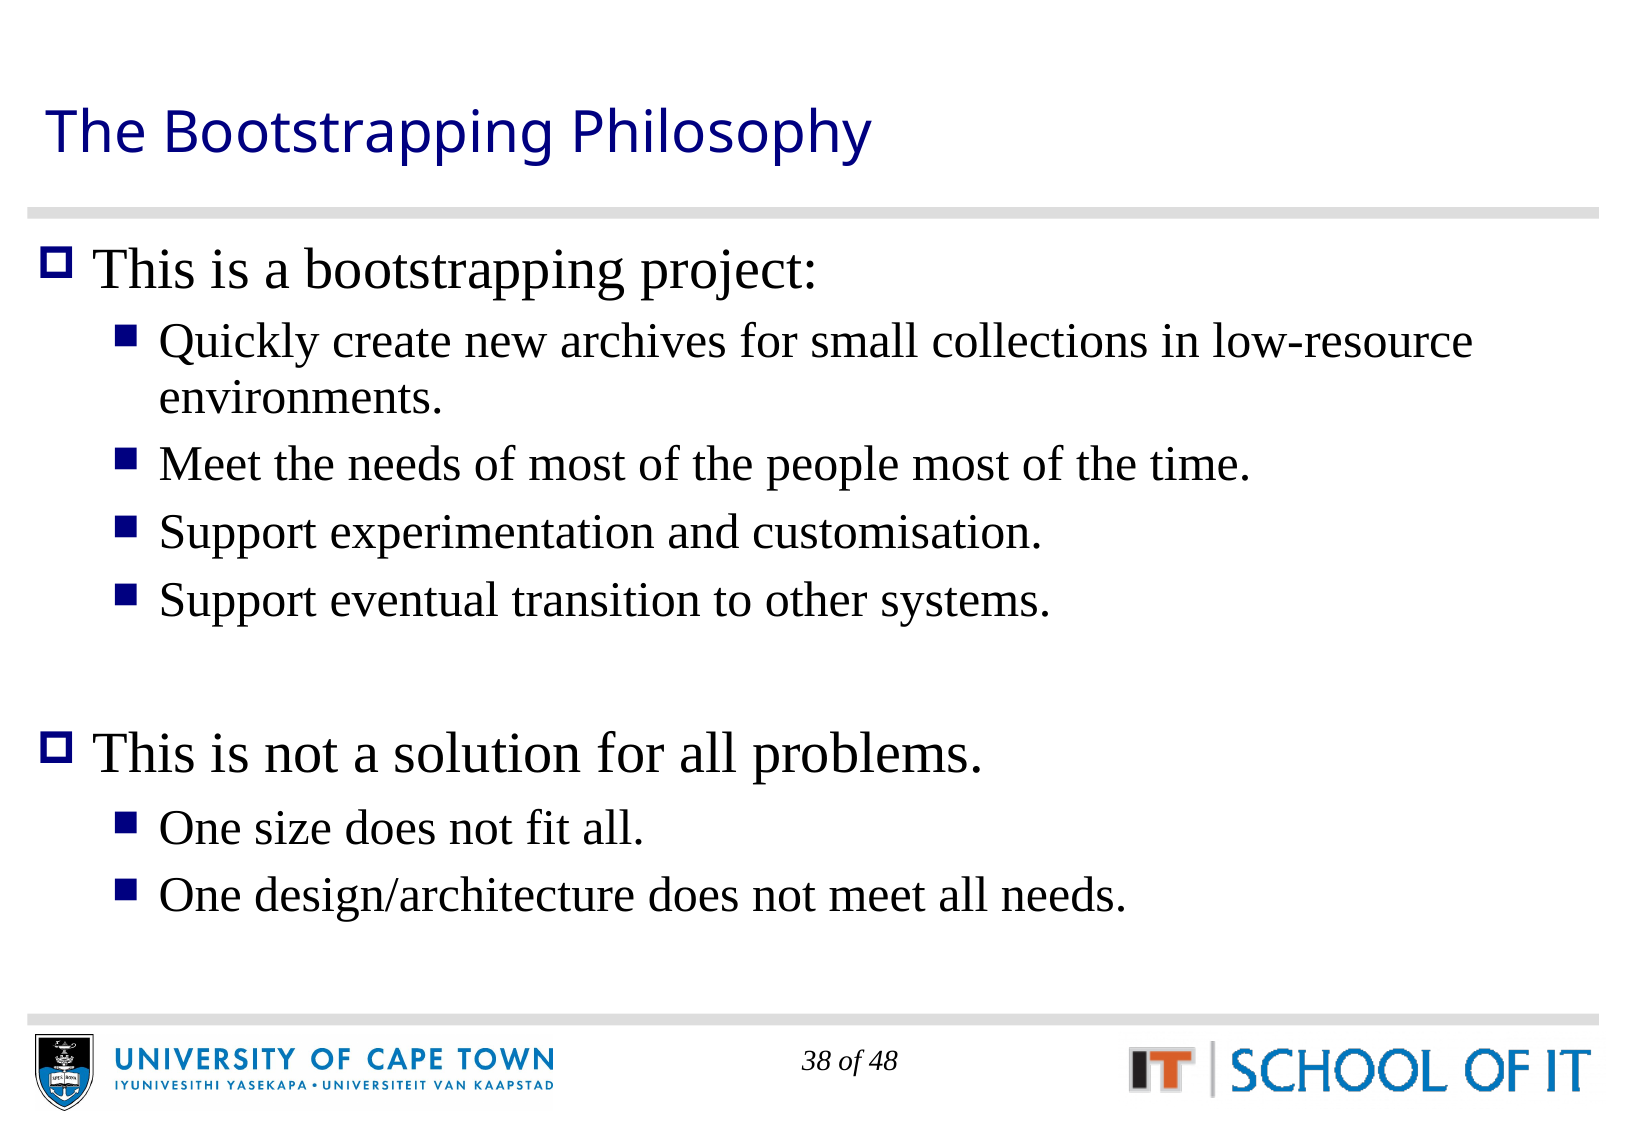

# The Bootstrapping Philosophy
This is a bootstrapping project:
Quickly create new archives for small collections in low-resource environments.
Meet the needs of most of the people most of the time.
Support experimentation and customisation.
Support eventual transition to other systems.
This is not a solution for all problems.
One size does not fit all.
One design/architecture does not meet all needs.
38